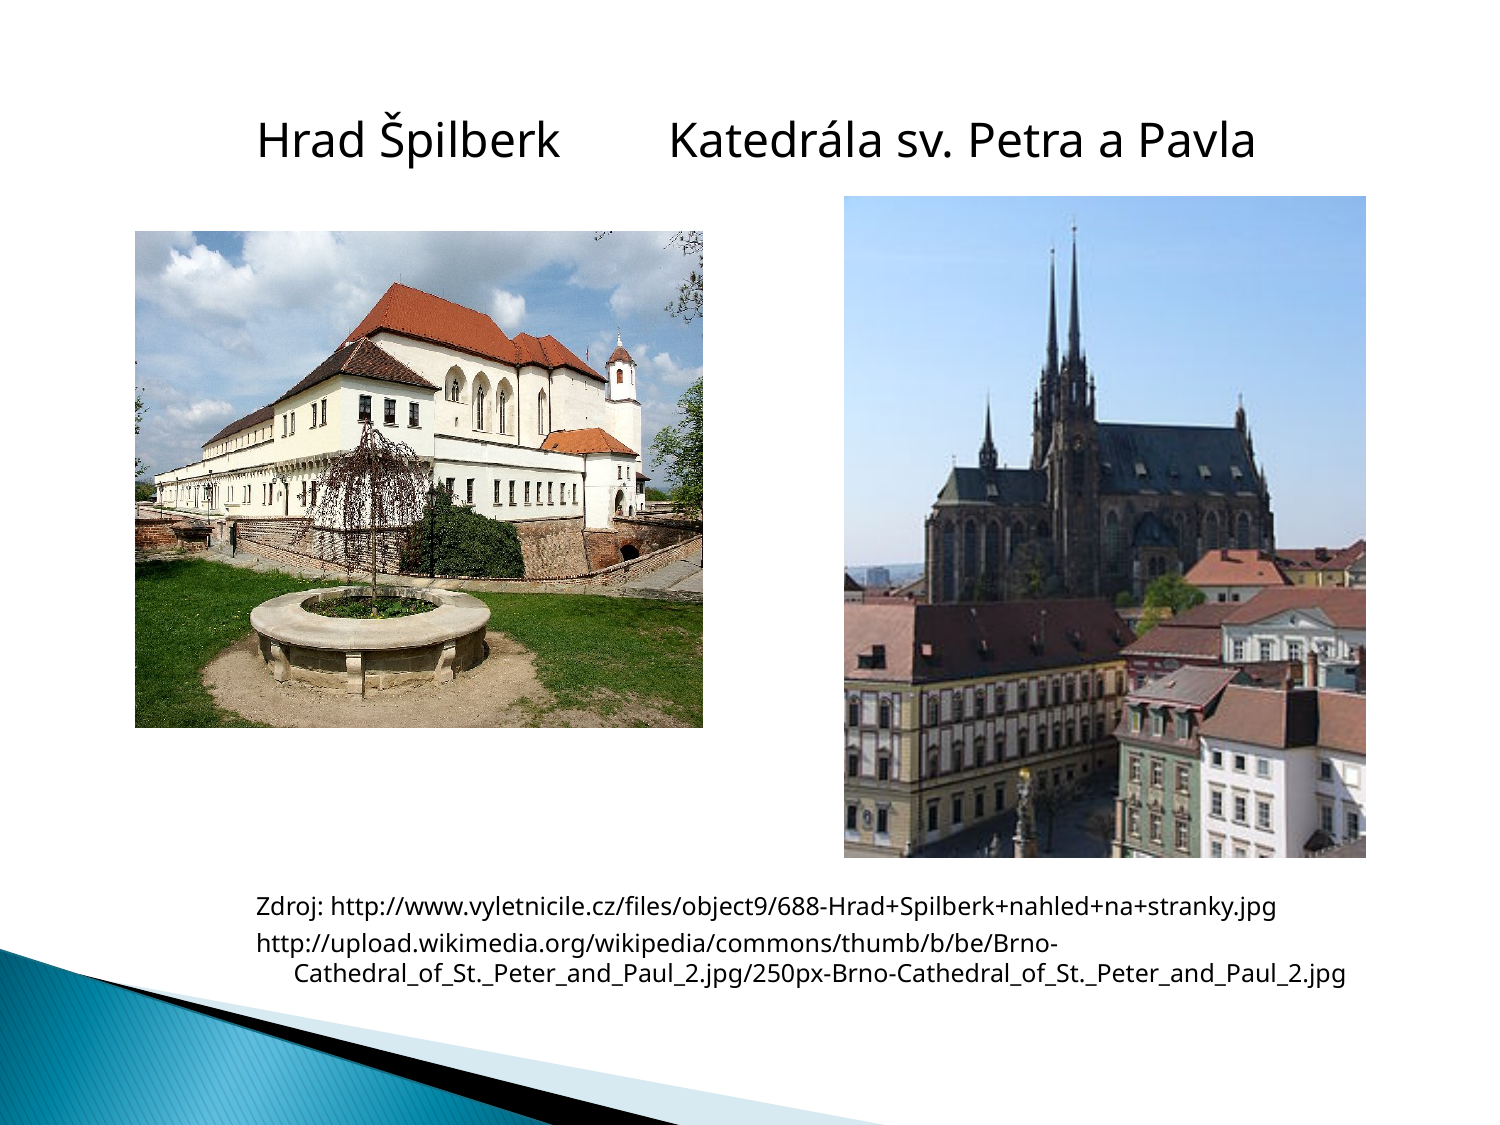

# Hrad Špilberk		Katedrála sv. Petra a Pavla
Zdroj: http://www.vyletnicile.cz/files/object9/688-Hrad+Spilberk+nahled+na+stranky.jpg
http://upload.wikimedia.org/wikipedia/commons/thumb/b/be/Brno-Cathedral_of_St._Peter_and_Paul_2.jpg/250px-Brno-Cathedral_of_St._Peter_and_Paul_2.jpg